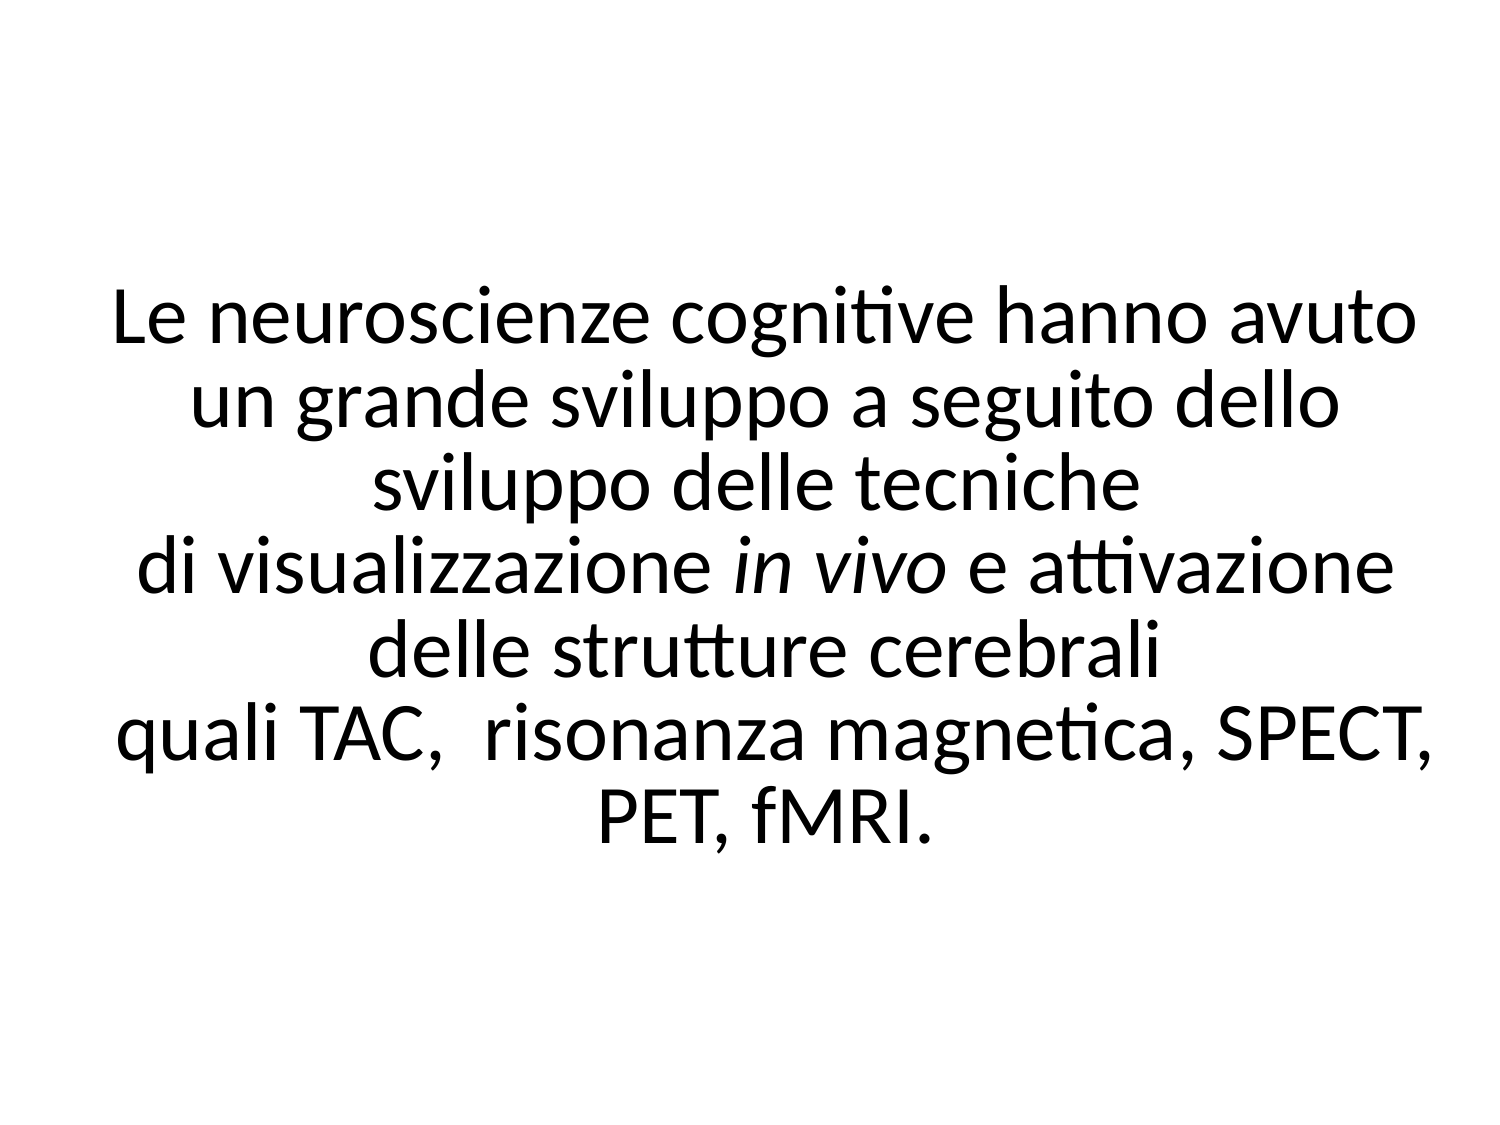

# Le neuroscienze cognitive hanno avuto un grande sviluppo a seguito dello sviluppo delle tecniche di visualizzazione in vivo e attivazione delle strutture cerebrali quali TAC, risonanza magnetica, SPECT, PET, fMRI.